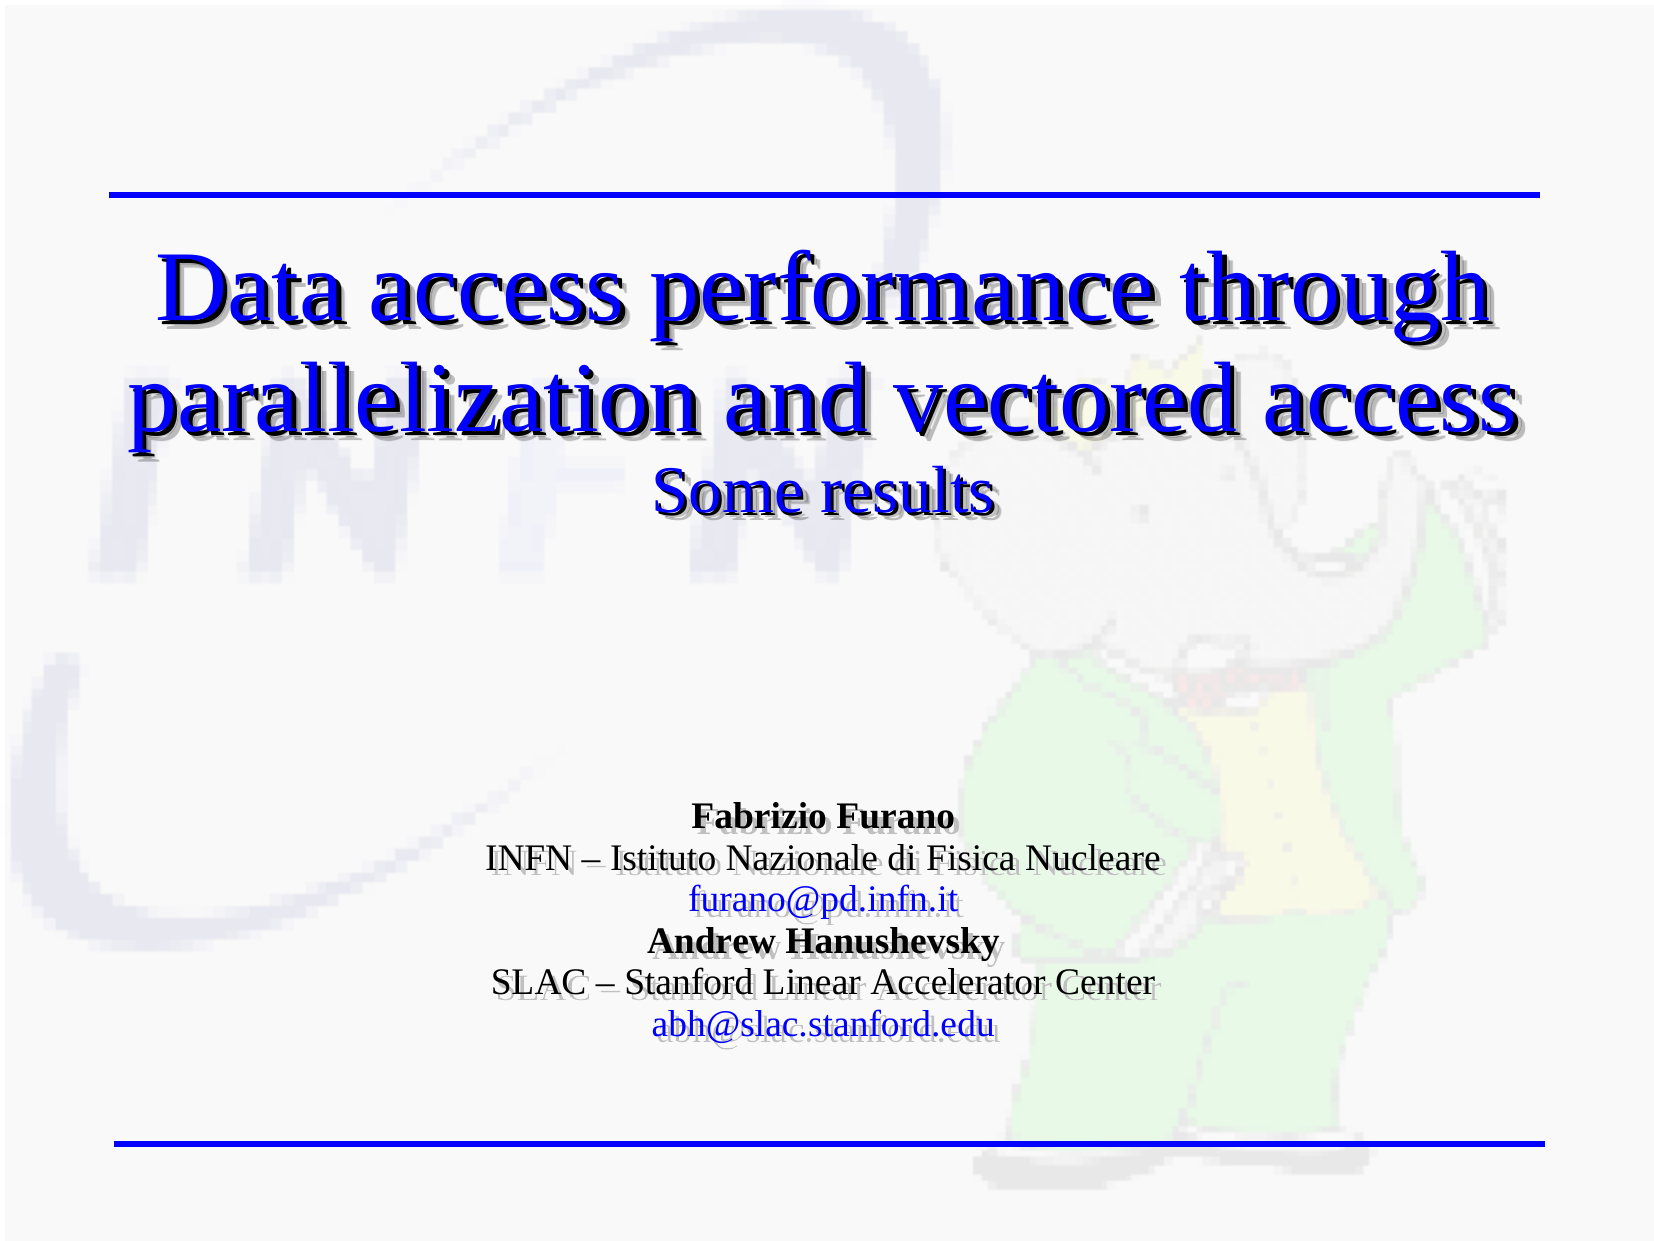

Data access performance through parallelization and vectored access
Some results
Fabrizio Furano
INFN – Istituto Nazionale di Fisica Nucleare
furano@pd.infn.it
Andrew Hanushevsky
SLAC – Stanford Linear Accelerator Center
abh@slac.stanford.edu